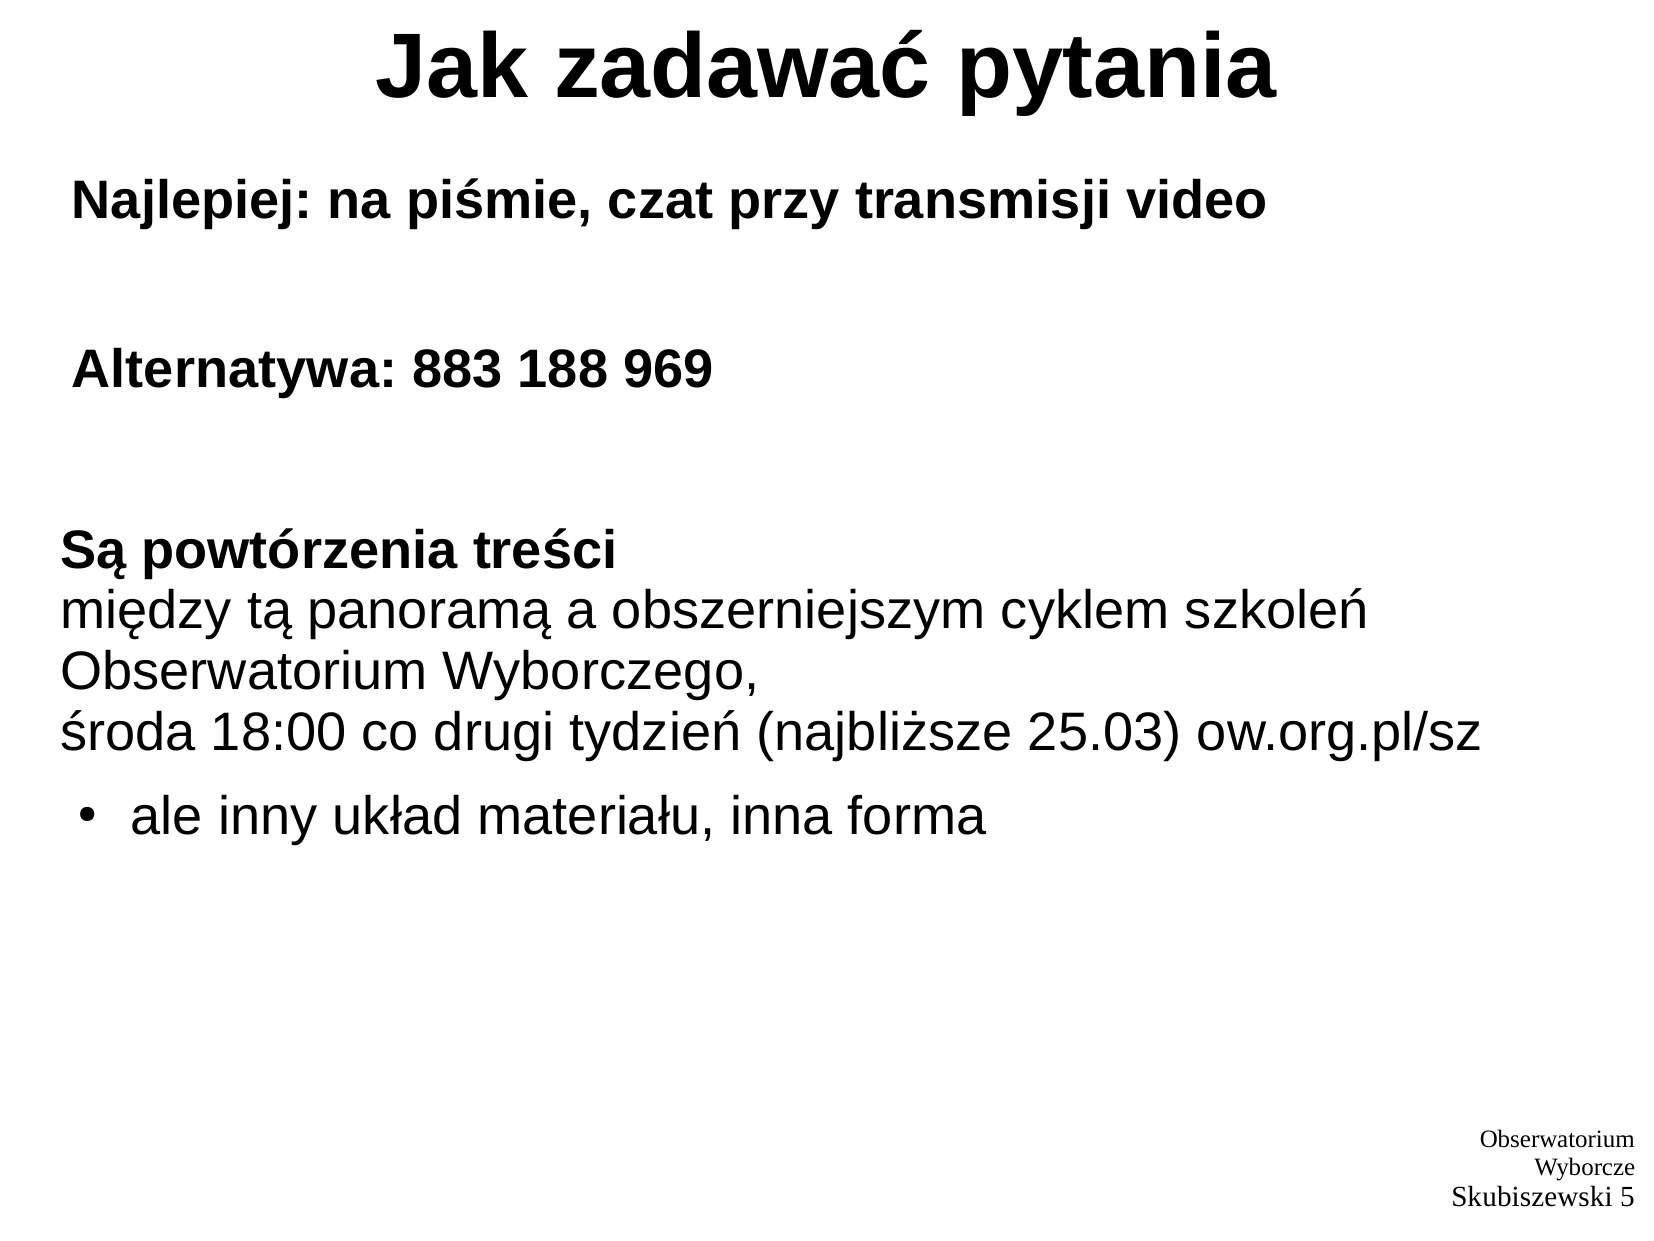

# Jak zadawać pytania
Najlepiej: na piśmie, czat przy transmisji video
Alternatywa: 883 188 969
Są powtórzenia treści
między tą panoramą a obszerniejszym cyklem szkoleń Obserwatorium Wyborczego,
środa 18:00 co drugi tydzień (najbliższe 25.03) ow.org.pl/sz
ale inny układ materiału, inna forma
5